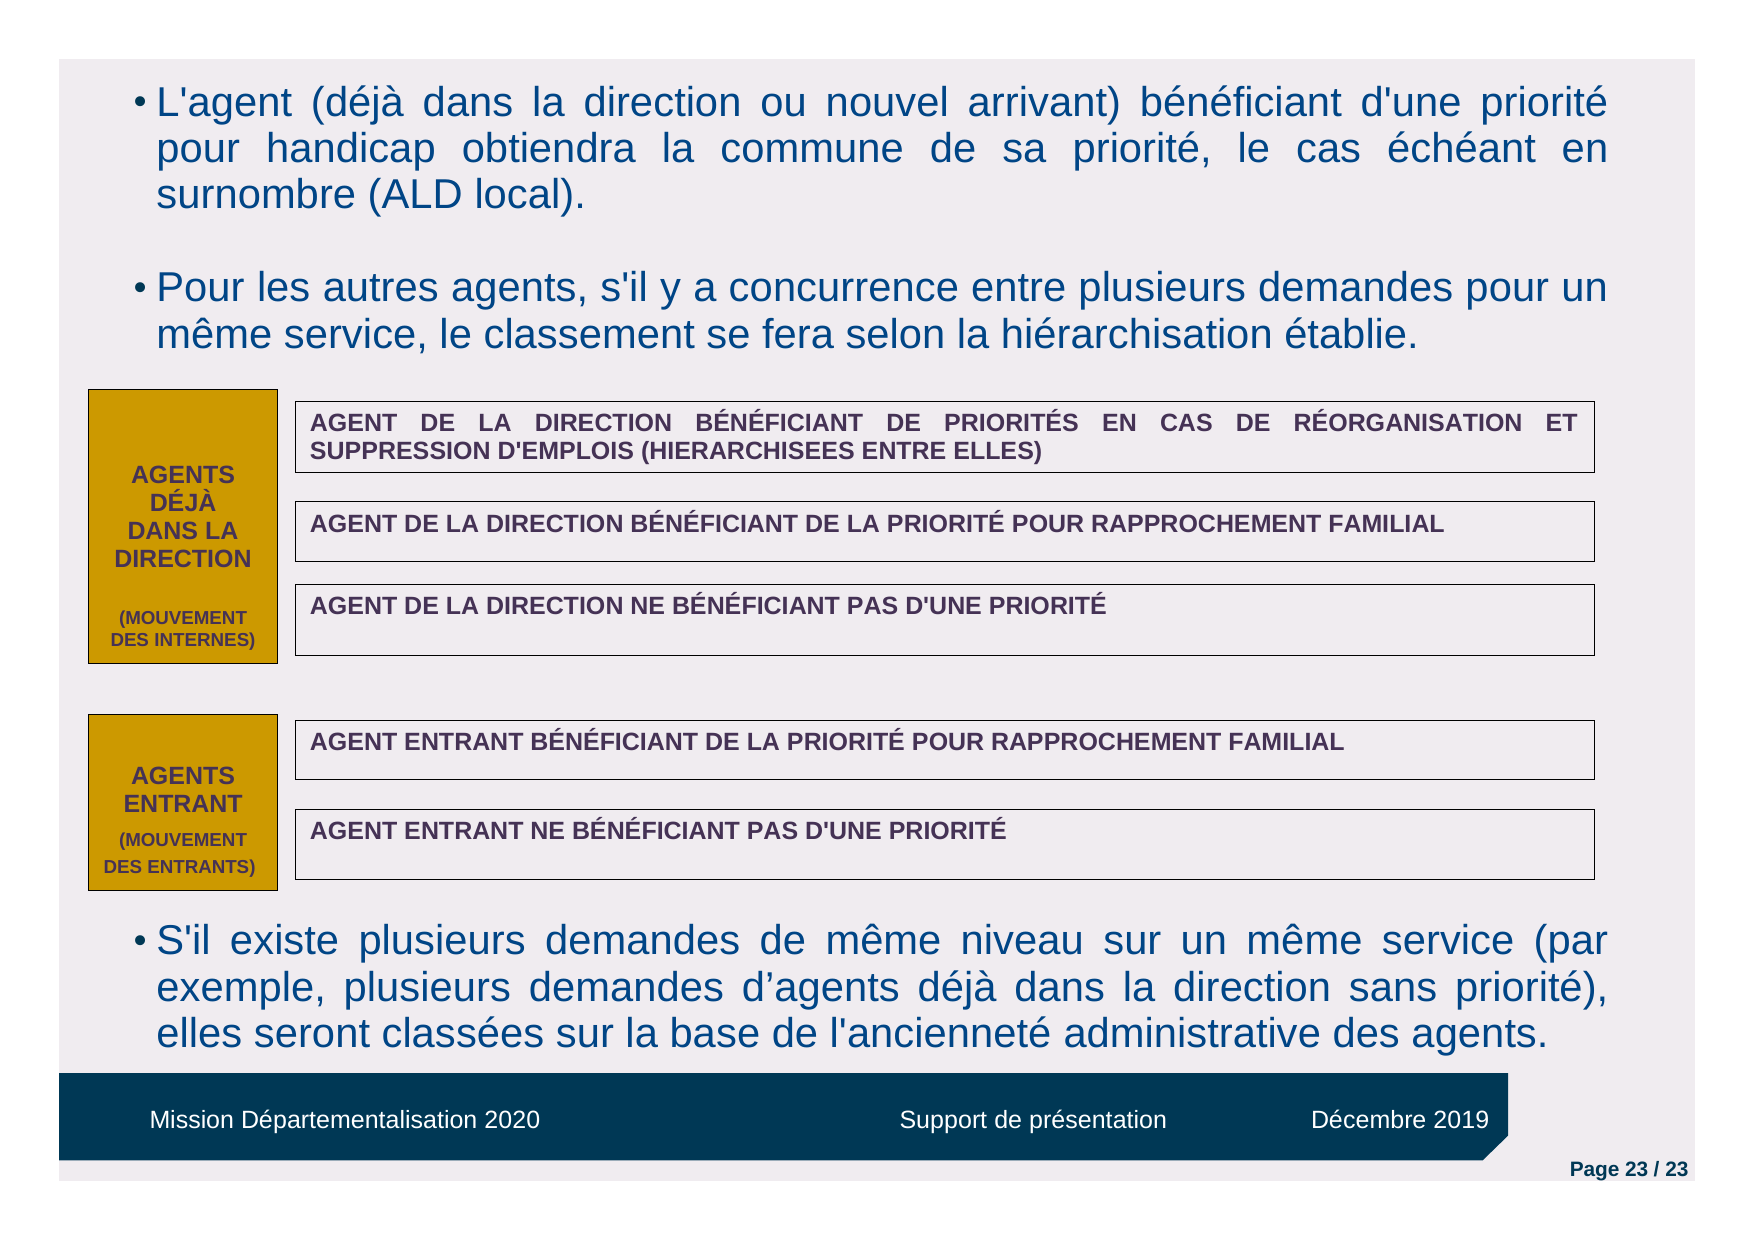

L'agent (déjà dans la direction ou nouvel arrivant) bénéficiant d'une priorité pour handicap obtiendra la commune de sa priorité, le cas échéant en surnombre (ALD local).
Pour les autres agents, s'il y a concurrence entre plusieurs demandes pour un même service, le classement se fera selon la hiérarchisation établie.
AGENTS DÉJÀ
DANS LA DIRECTION
(MOUVEMENT DES INTERNES)
AGENT DE LA DIRECTION BÉNÉFICIANT DE PRIORITÉS EN CAS DE RÉORGANISATION ET SUPPRESSION D'EMPLOIS (HIERARCHISEES ENTRE ELLES)
AGENT DE LA DIRECTION BÉNÉFICIANT DE LA PRIORITÉ POUR RAPPROCHEMENT FAMILIAL
AGENT DE LA DIRECTION NE BÉNÉFICIANT PAS D'UNE PRIORITÉ
AGENTS ENTRANT
(MOUVEMENT DES ENTRANTS)
AGENT ENTRANT BÉNÉFICIANT DE LA PRIORITÉ POUR RAPPROCHEMENT FAMILIAL
AGENT ENTRANT NE BÉNÉFICIANT PAS D'UNE PRIORITÉ
S'il existe plusieurs demandes de même niveau sur un même service (par exemple, plusieurs demandes d’agents déjà dans la direction sans priorité), elles seront classées sur la base de l'ancienneté administrative des agents.